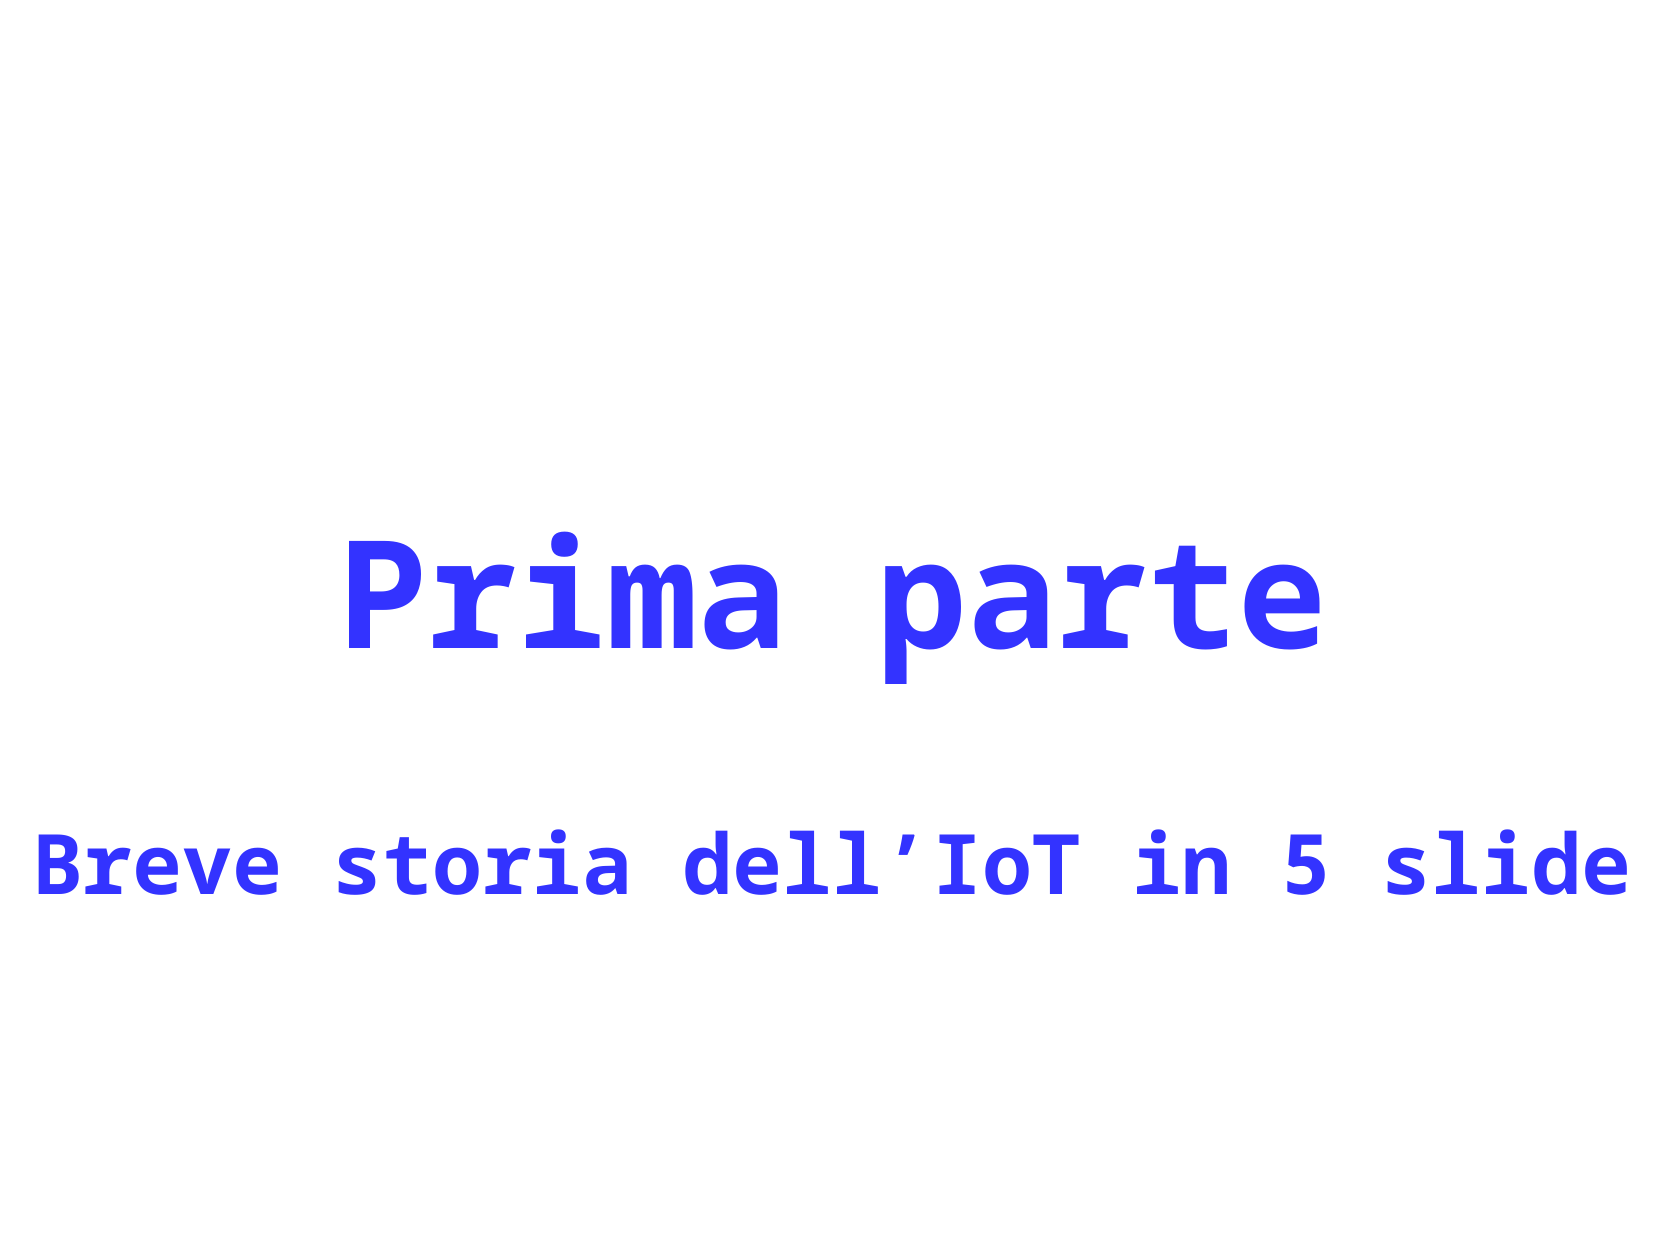

#
Prima parte
Breve storia dell’IoT in 5 slide